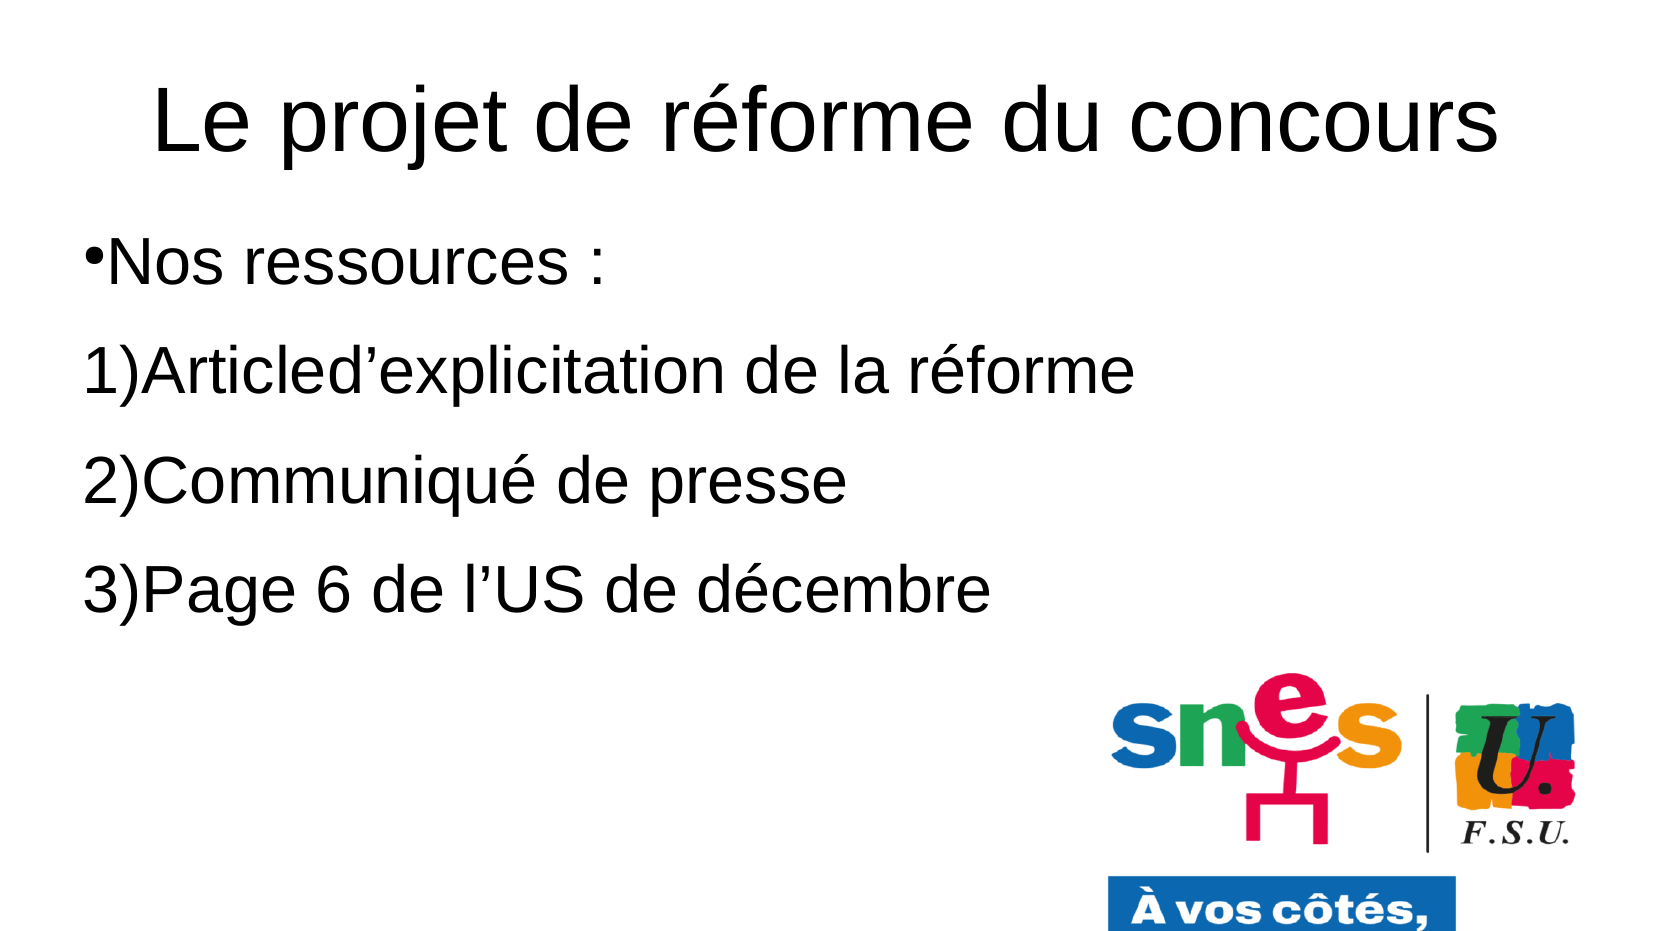

# Le projet de réforme du concours
Nos ressources :
Articled’explicitation de la réforme
Communiqué de presse
Page 6 de l’US de décembre